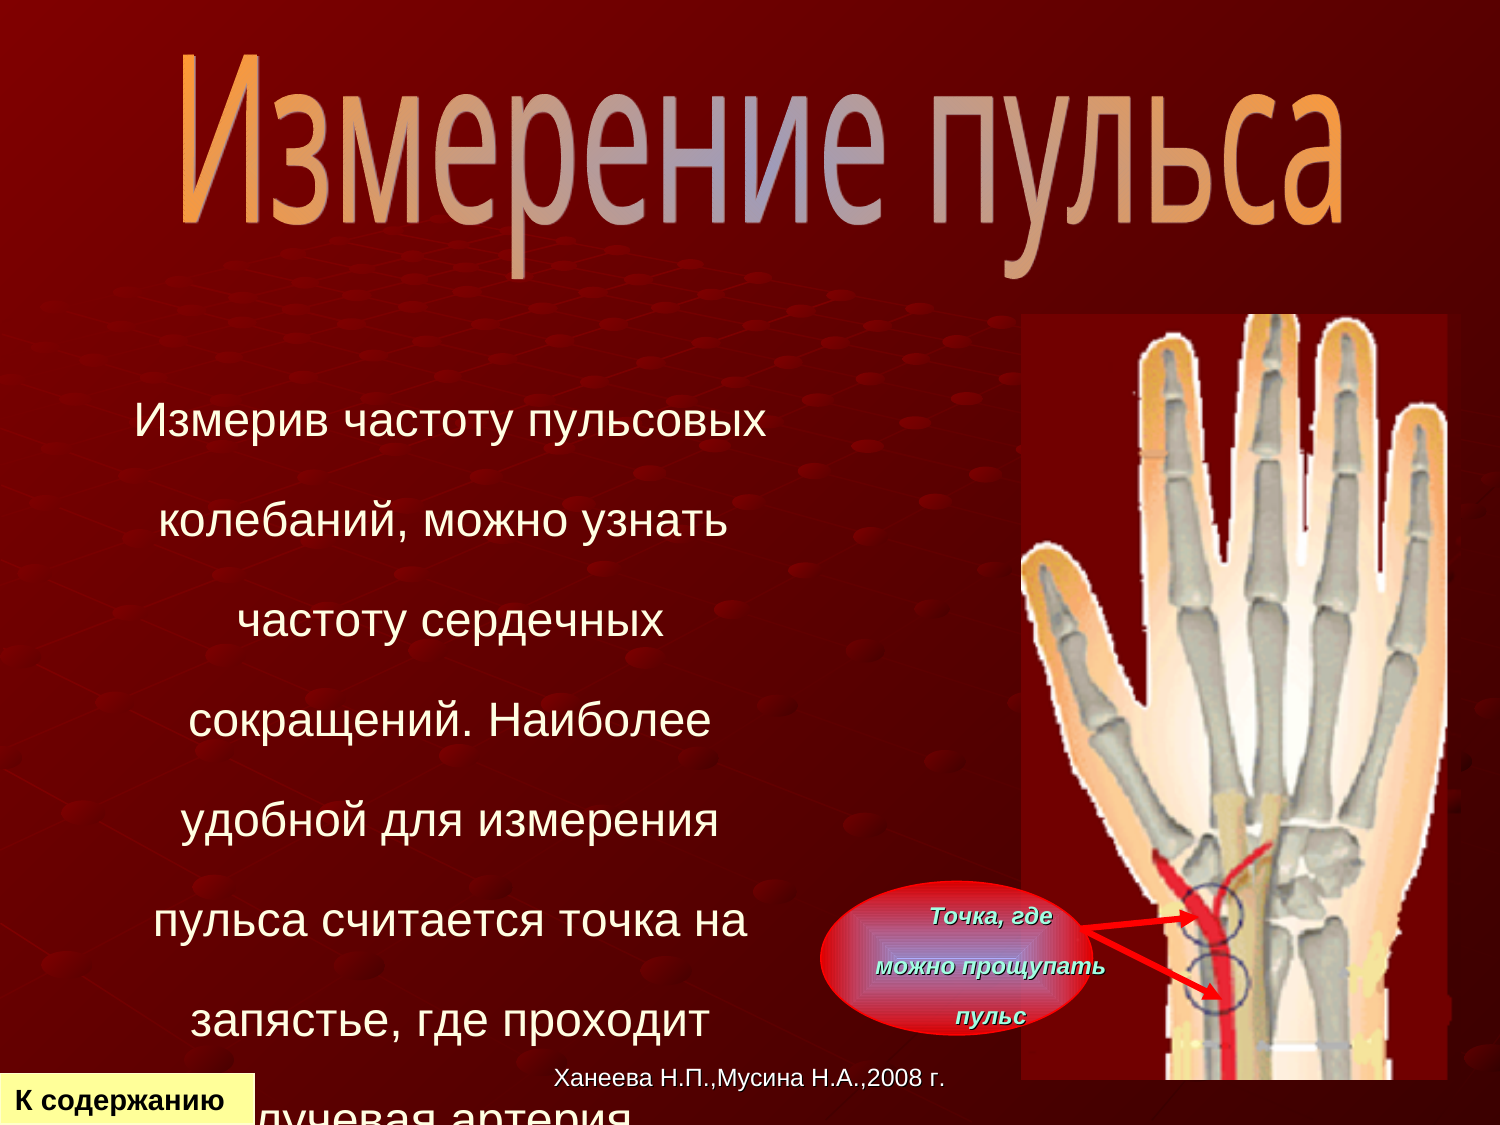

Измерение пульса
Измерив частоту пульсовых колебаний, можно узнать частоту сердечных сокращений. Наиболее удобной для измерения пульса считается точка на запястье, где проходит лучевая артерия.
Точка, где
можно прощупать
пульс
Ханеева Н.П.,Мусина Н.А.,2008 г.
К содержанию